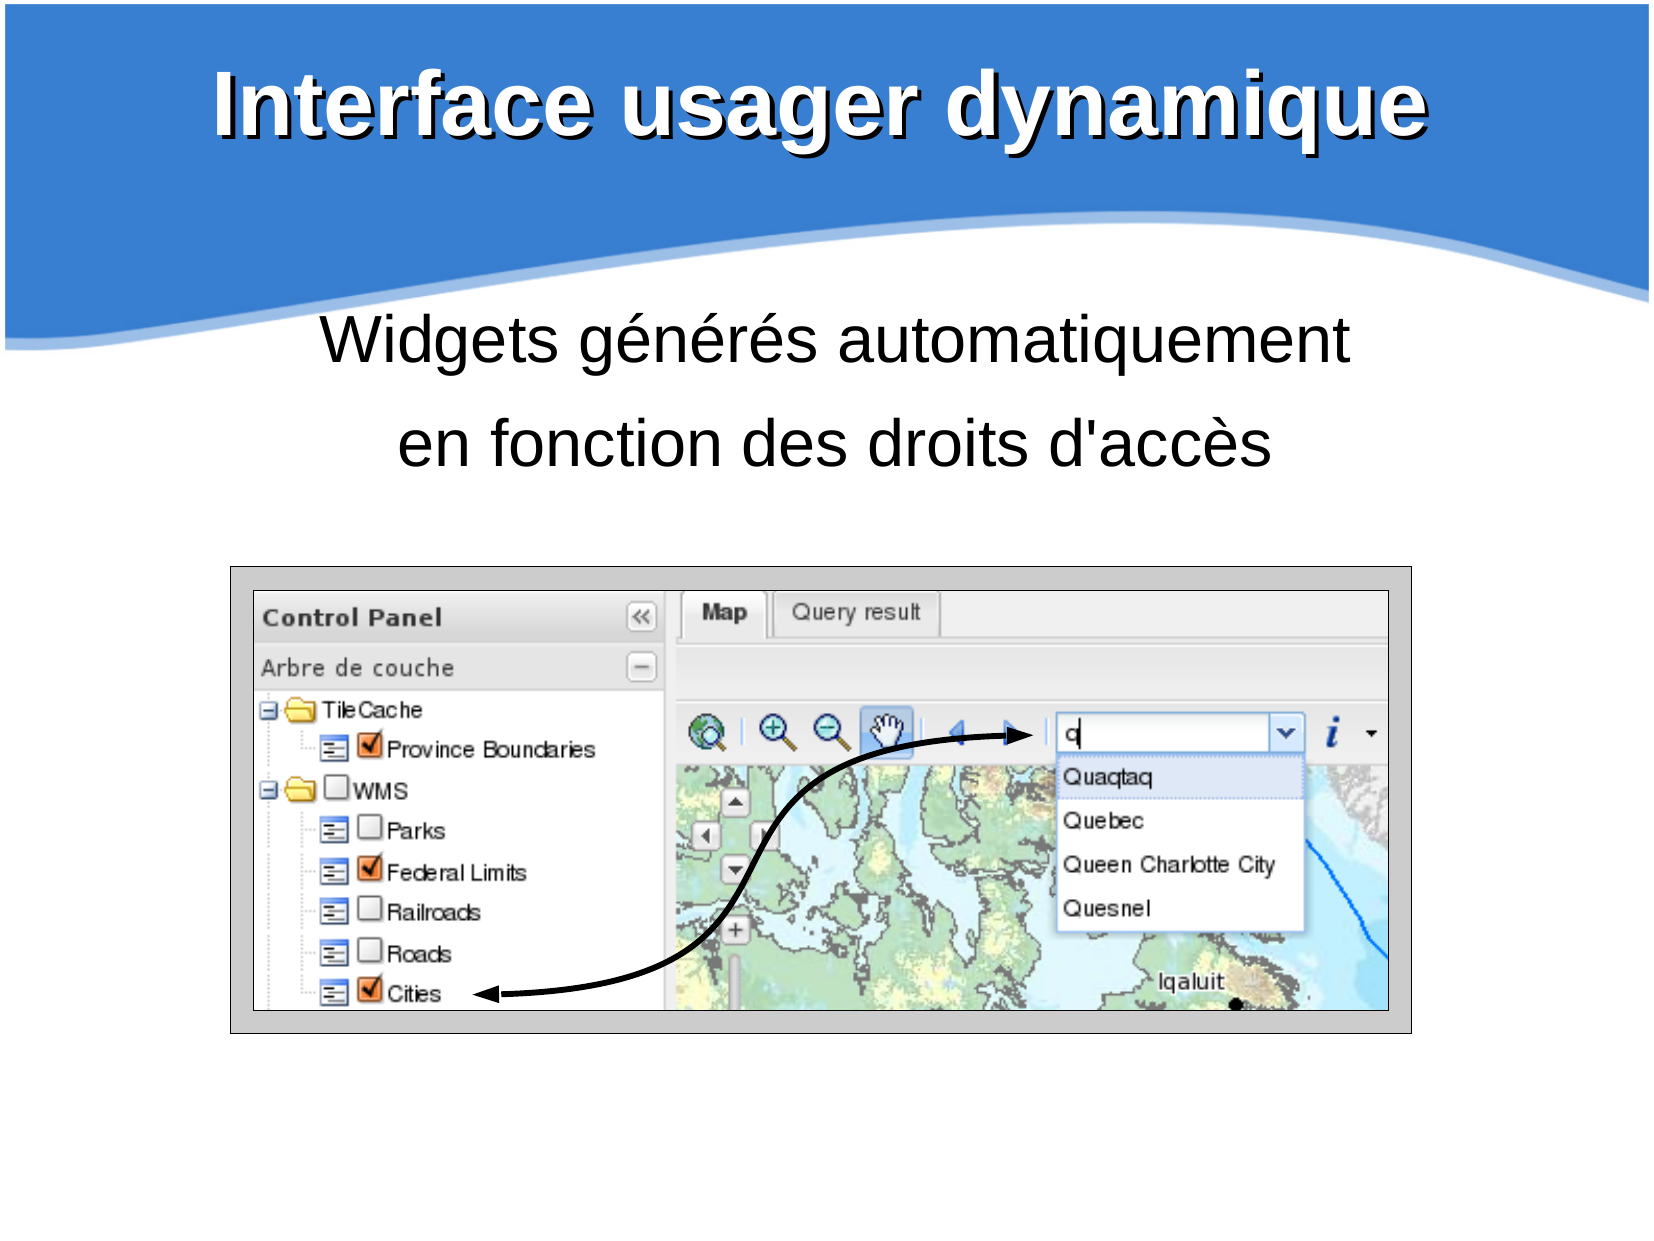

Interface usager dynamique
# Widgets générés automatiquement
en fonction des droits d'accès